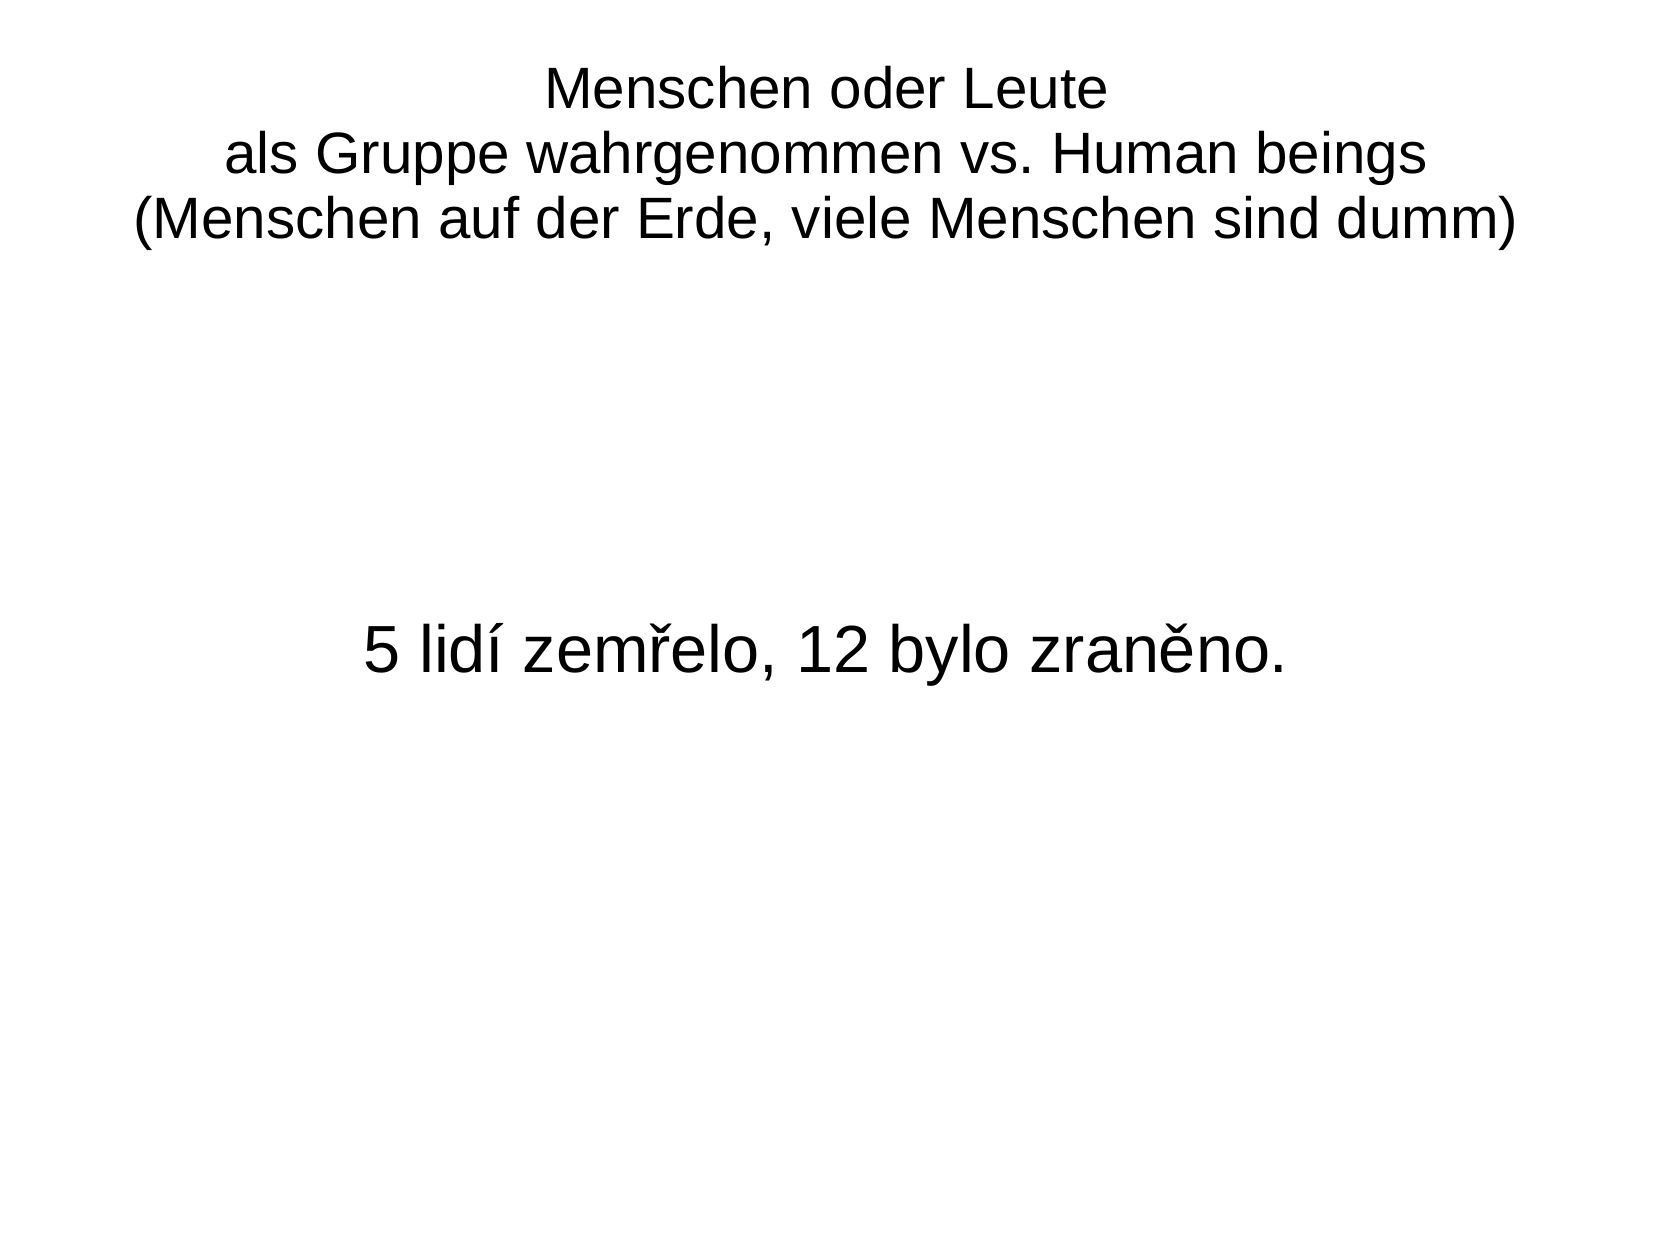

# Menschen oder Leute als Gruppe wahrgenommen vs. Human beings (Menschen auf der Erde, viele Menschen sind dumm)
5 lidí zemřelo, 12 bylo zraněno.